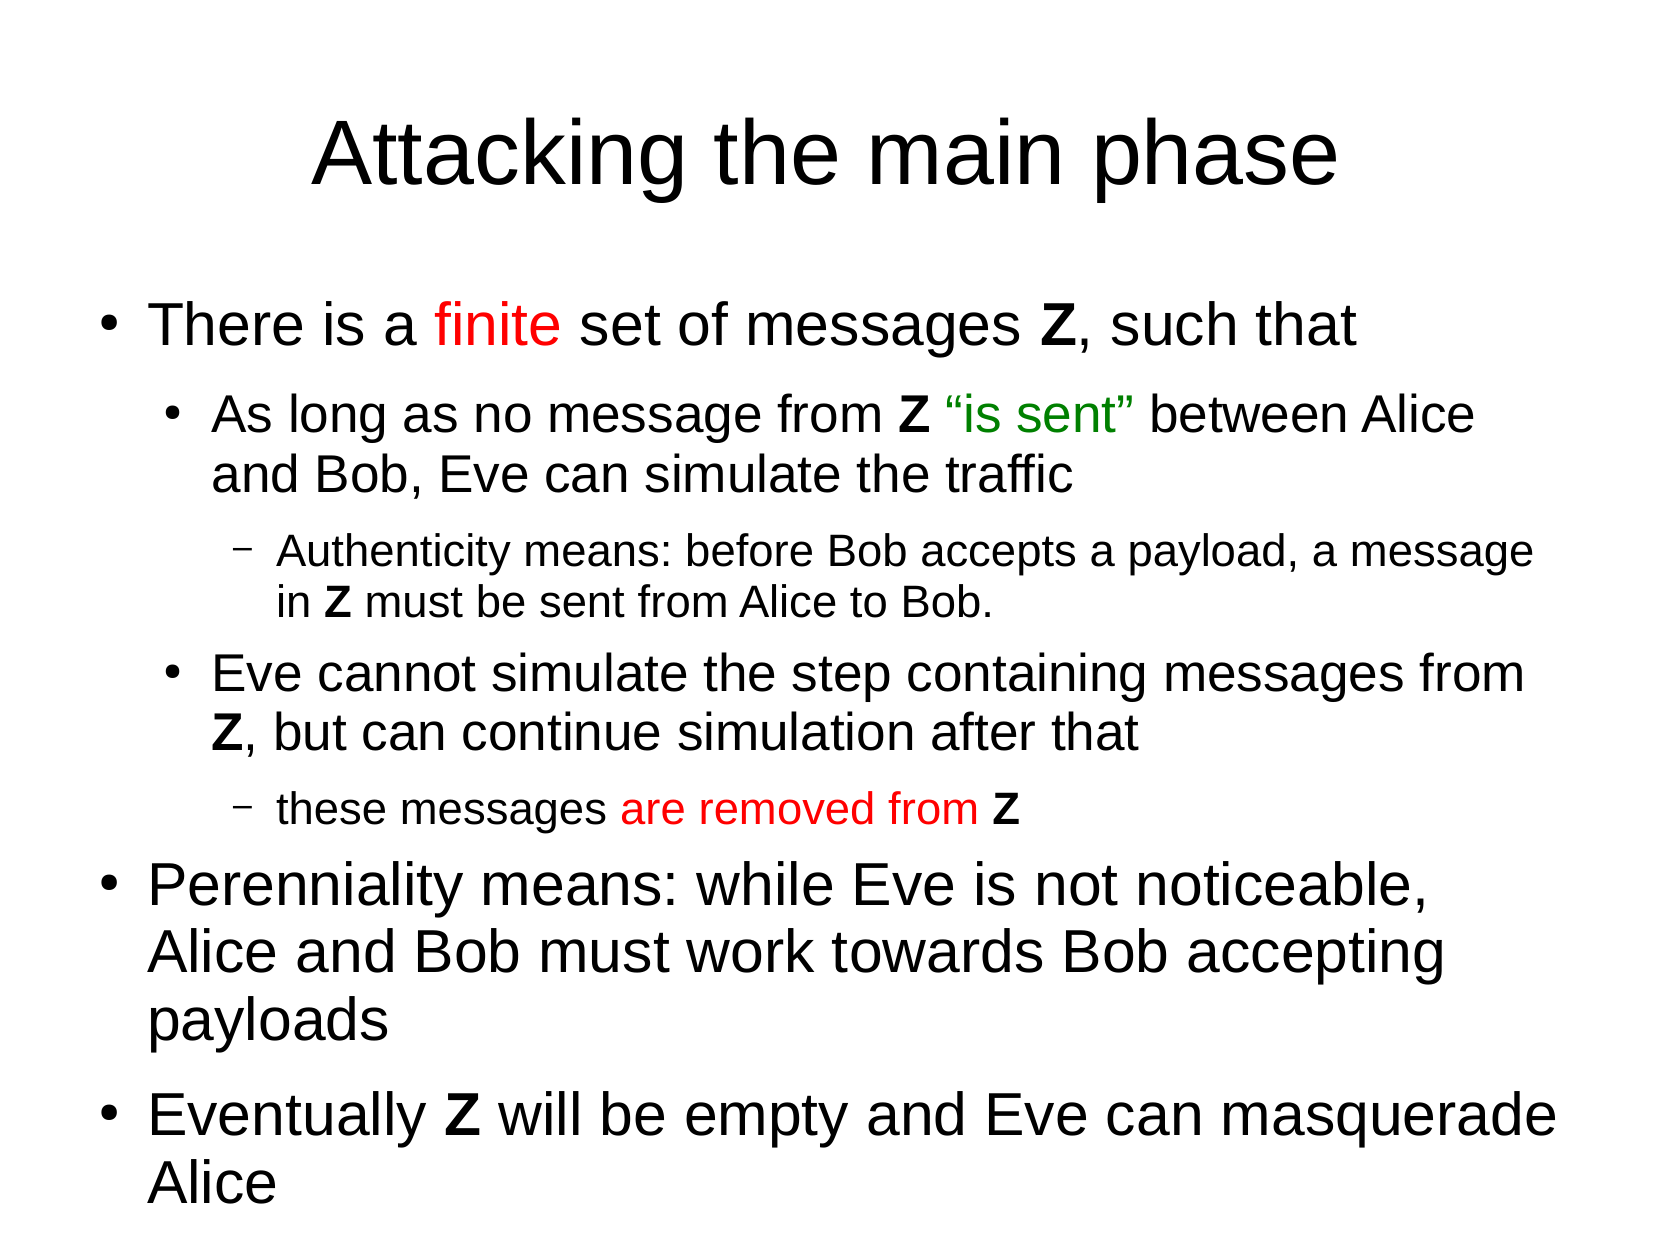

# Attacking the main phase
There is a finite set of messages Z, such that
As long as no message from Z “is sent” between Alice and Bob, Eve can simulate the traffic
Authenticity means: before Bob accepts a payload, a message in Z must be sent from Alice to Bob.
Eve cannot simulate the step containing messages from Z, but can continue simulation after that
these messages are removed from Z
Perenniality means: while Eve is not noticeable, Alice and Bob must work towards Bob accepting payloads
Eventually Z will be empty and Eve can masquerade Alice